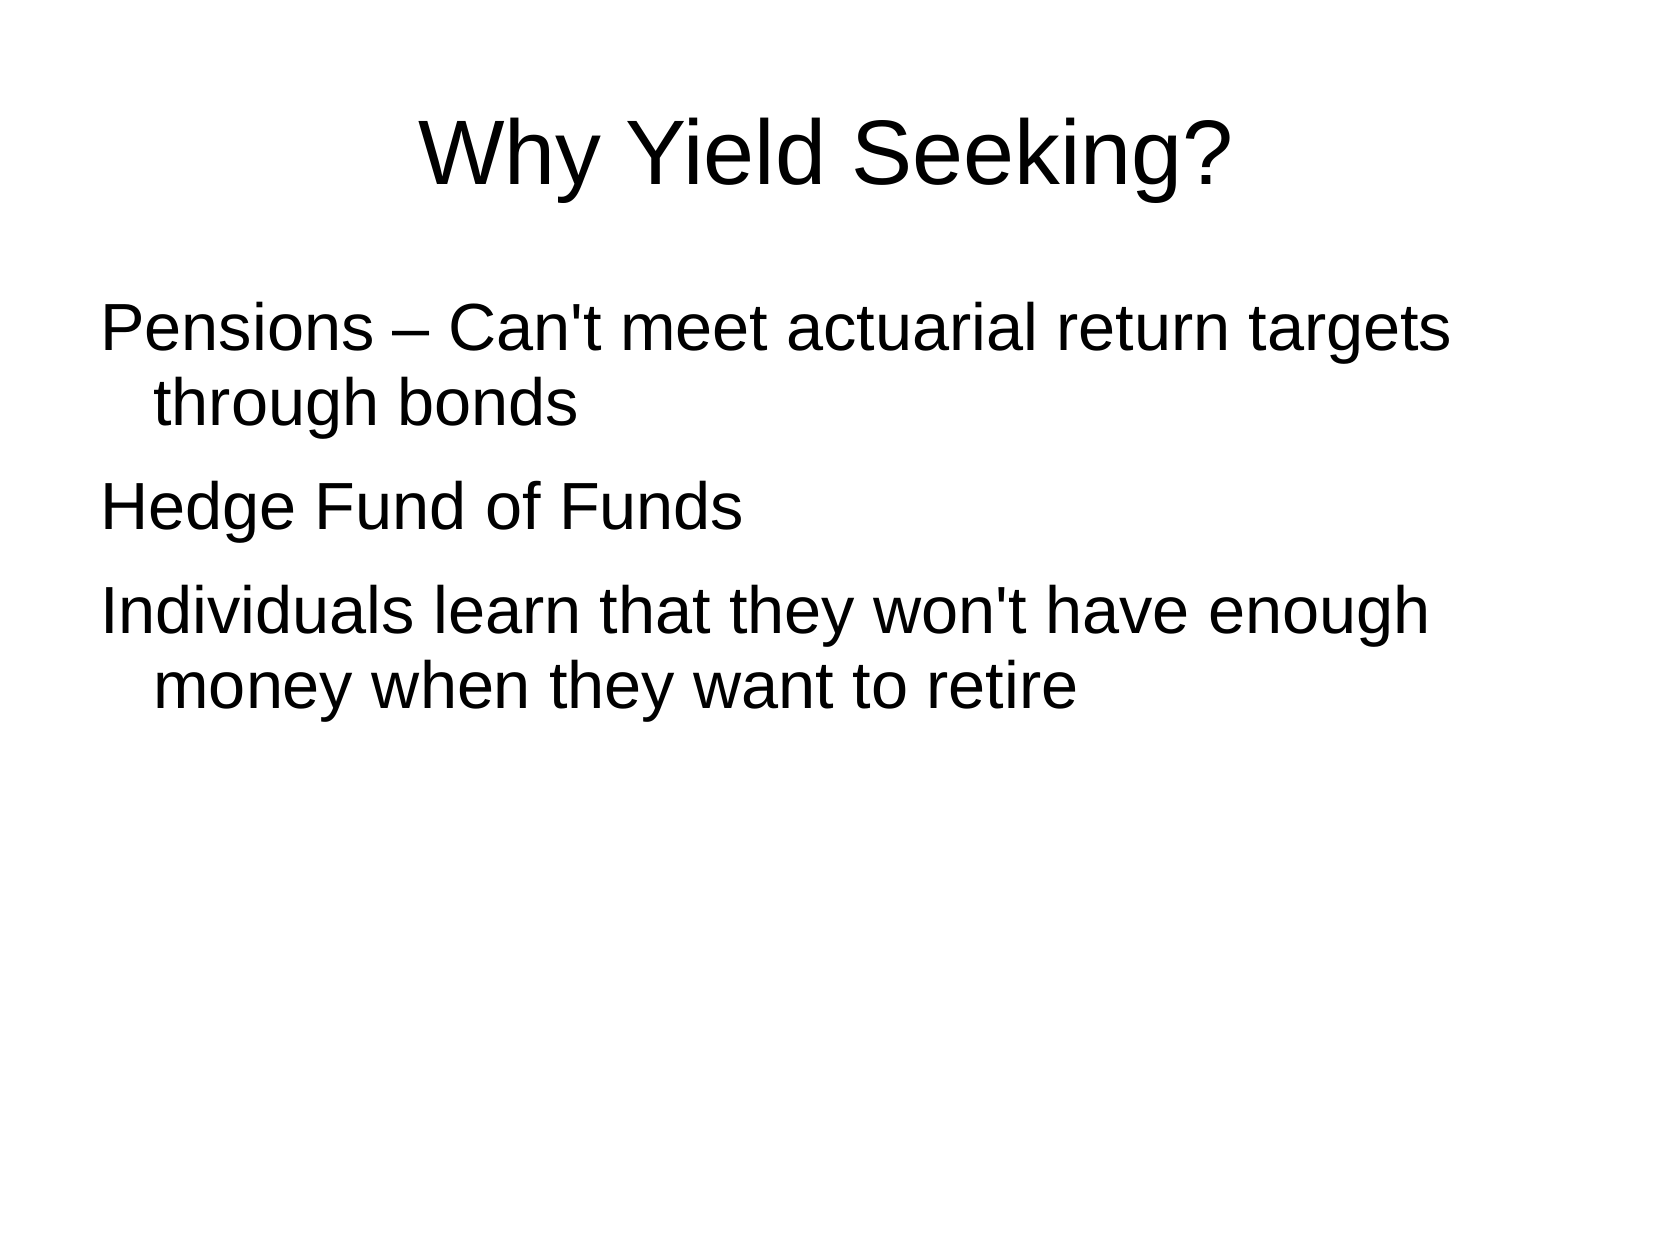

# Why Yield Seeking?
Pensions – Can't meet actuarial return targets through bonds
Hedge Fund of Funds
Individuals learn that they won't have enough money when they want to retire